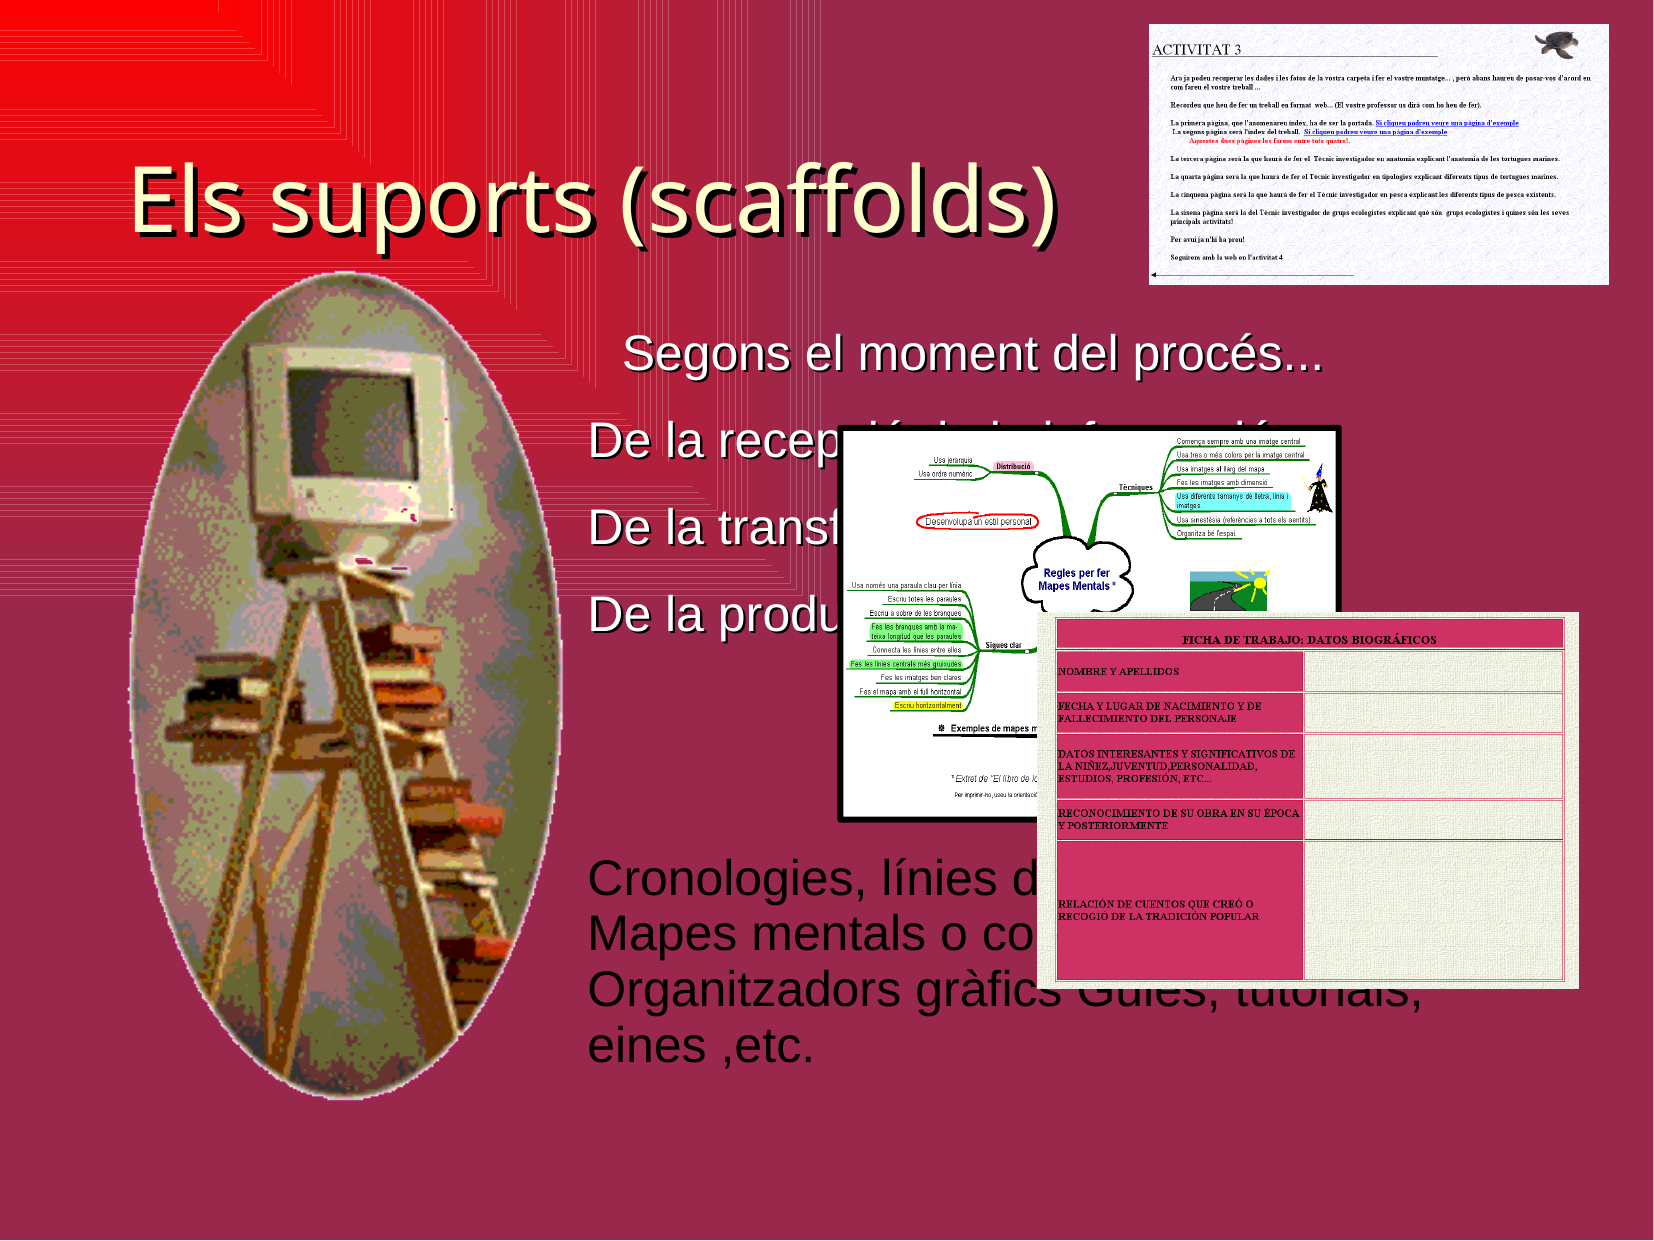

Els suports (scaffolds)
Segons el moment del procés...
De la recepció de la informació
De la transformació
De la producció
Cronologies, línies del temps,
Mapes mentals o conceptuals,
Organitzadors gràfics Guies, tutorials, eines ,etc.